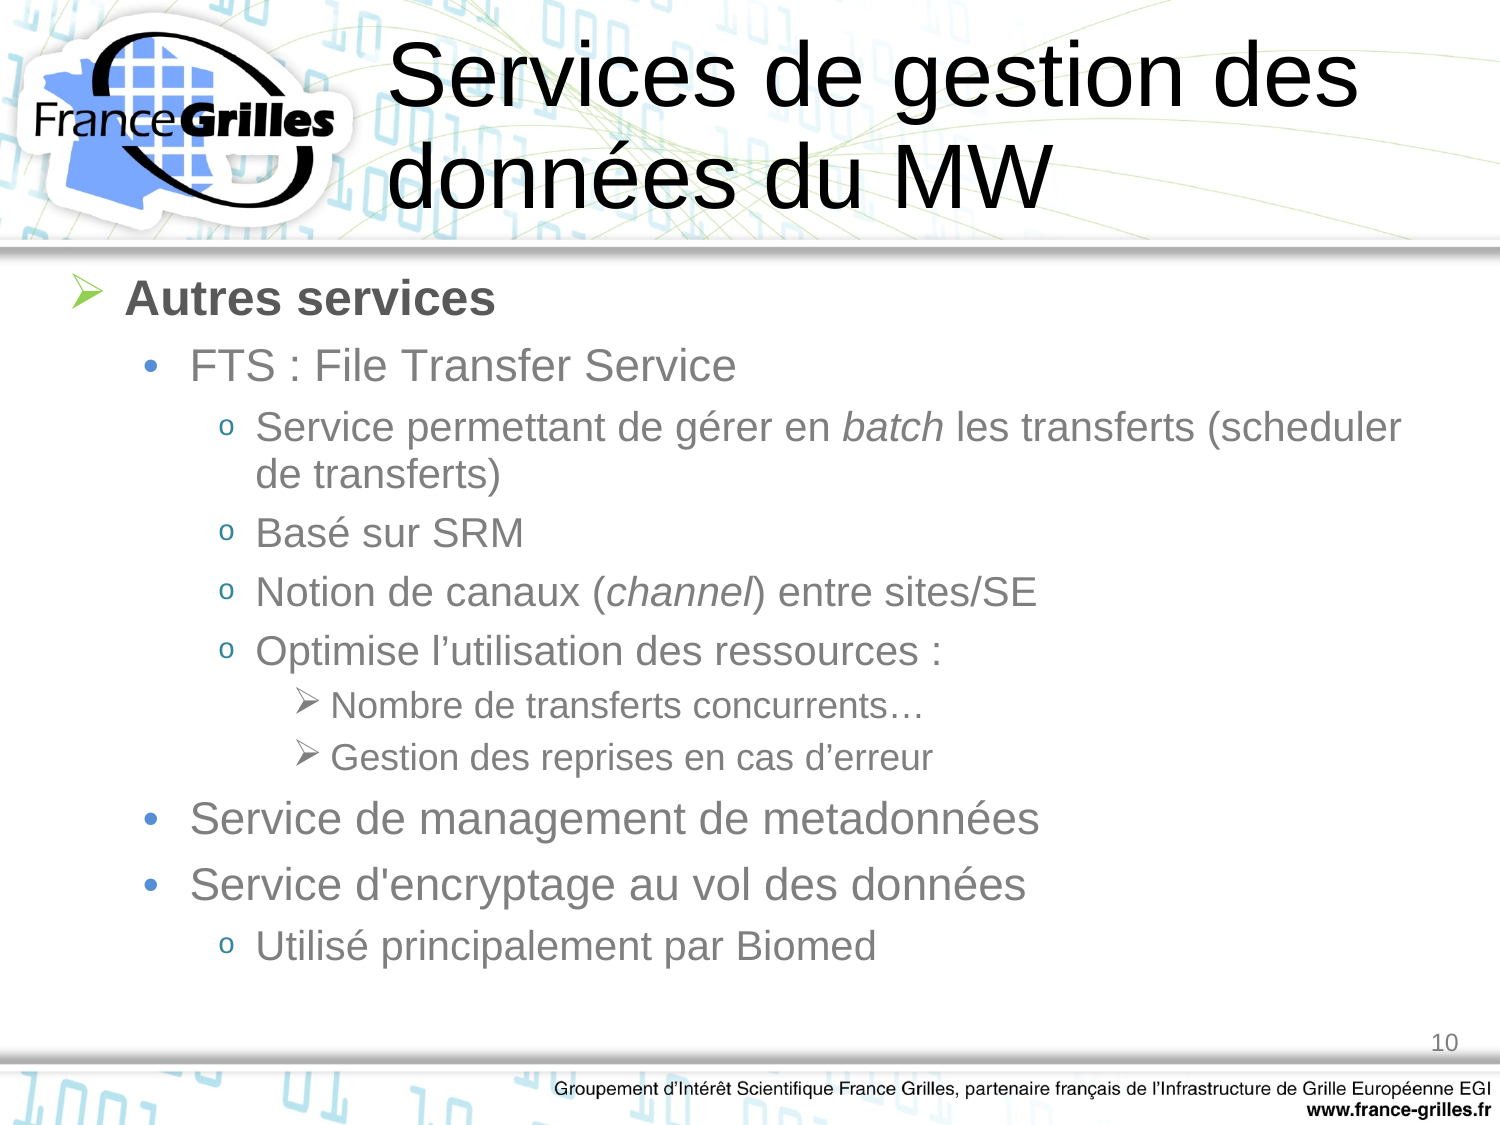

# Services de gestion des données du MW
Autres services
FTS : File Transfer Service
Service permettant de gérer en batch les transferts (scheduler de transferts)
Basé sur SRM
Notion de canaux (channel) entre sites/SE
Optimise l’utilisation des ressources :
Nombre de transferts concurrents…
Gestion des reprises en cas d’erreur
Service de management de metadonnées
Service d'encryptage au vol des données
Utilisé principalement par Biomed
10